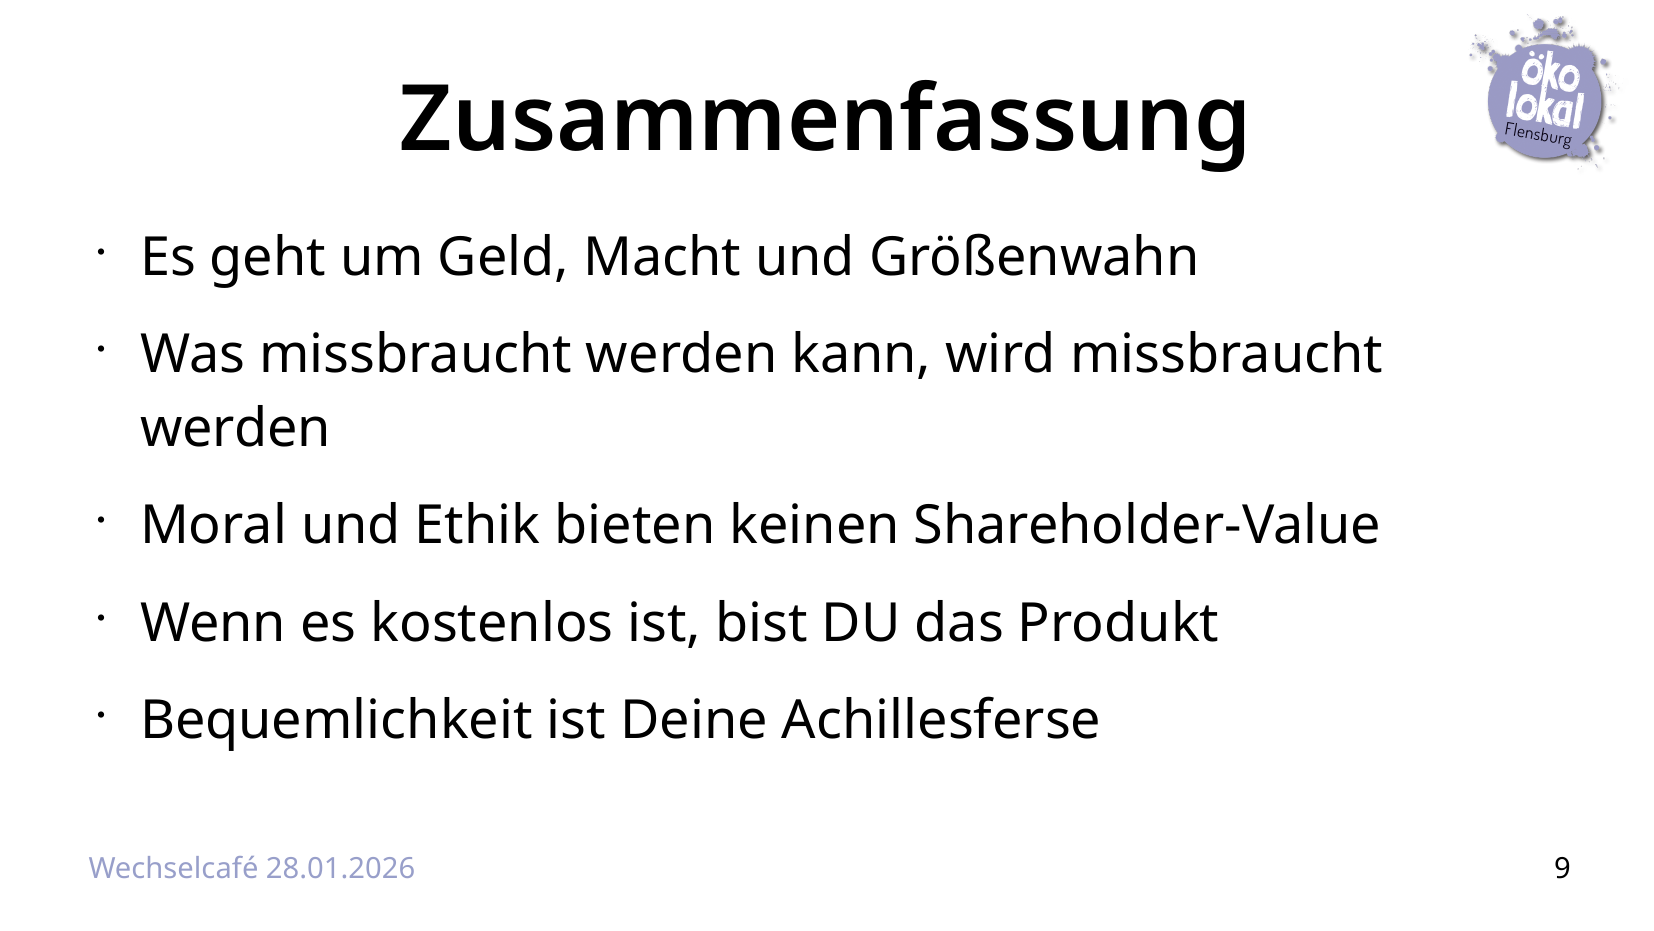

# Zusammenfassung
Es geht um Geld, Macht und Größenwahn
Was missbraucht werden kann, wird missbraucht werden
Moral und Ethik bieten keinen Shareholder-Value
Wenn es kostenlos ist, bist DU das Produkt
Bequemlichkeit ist Deine Achillesferse